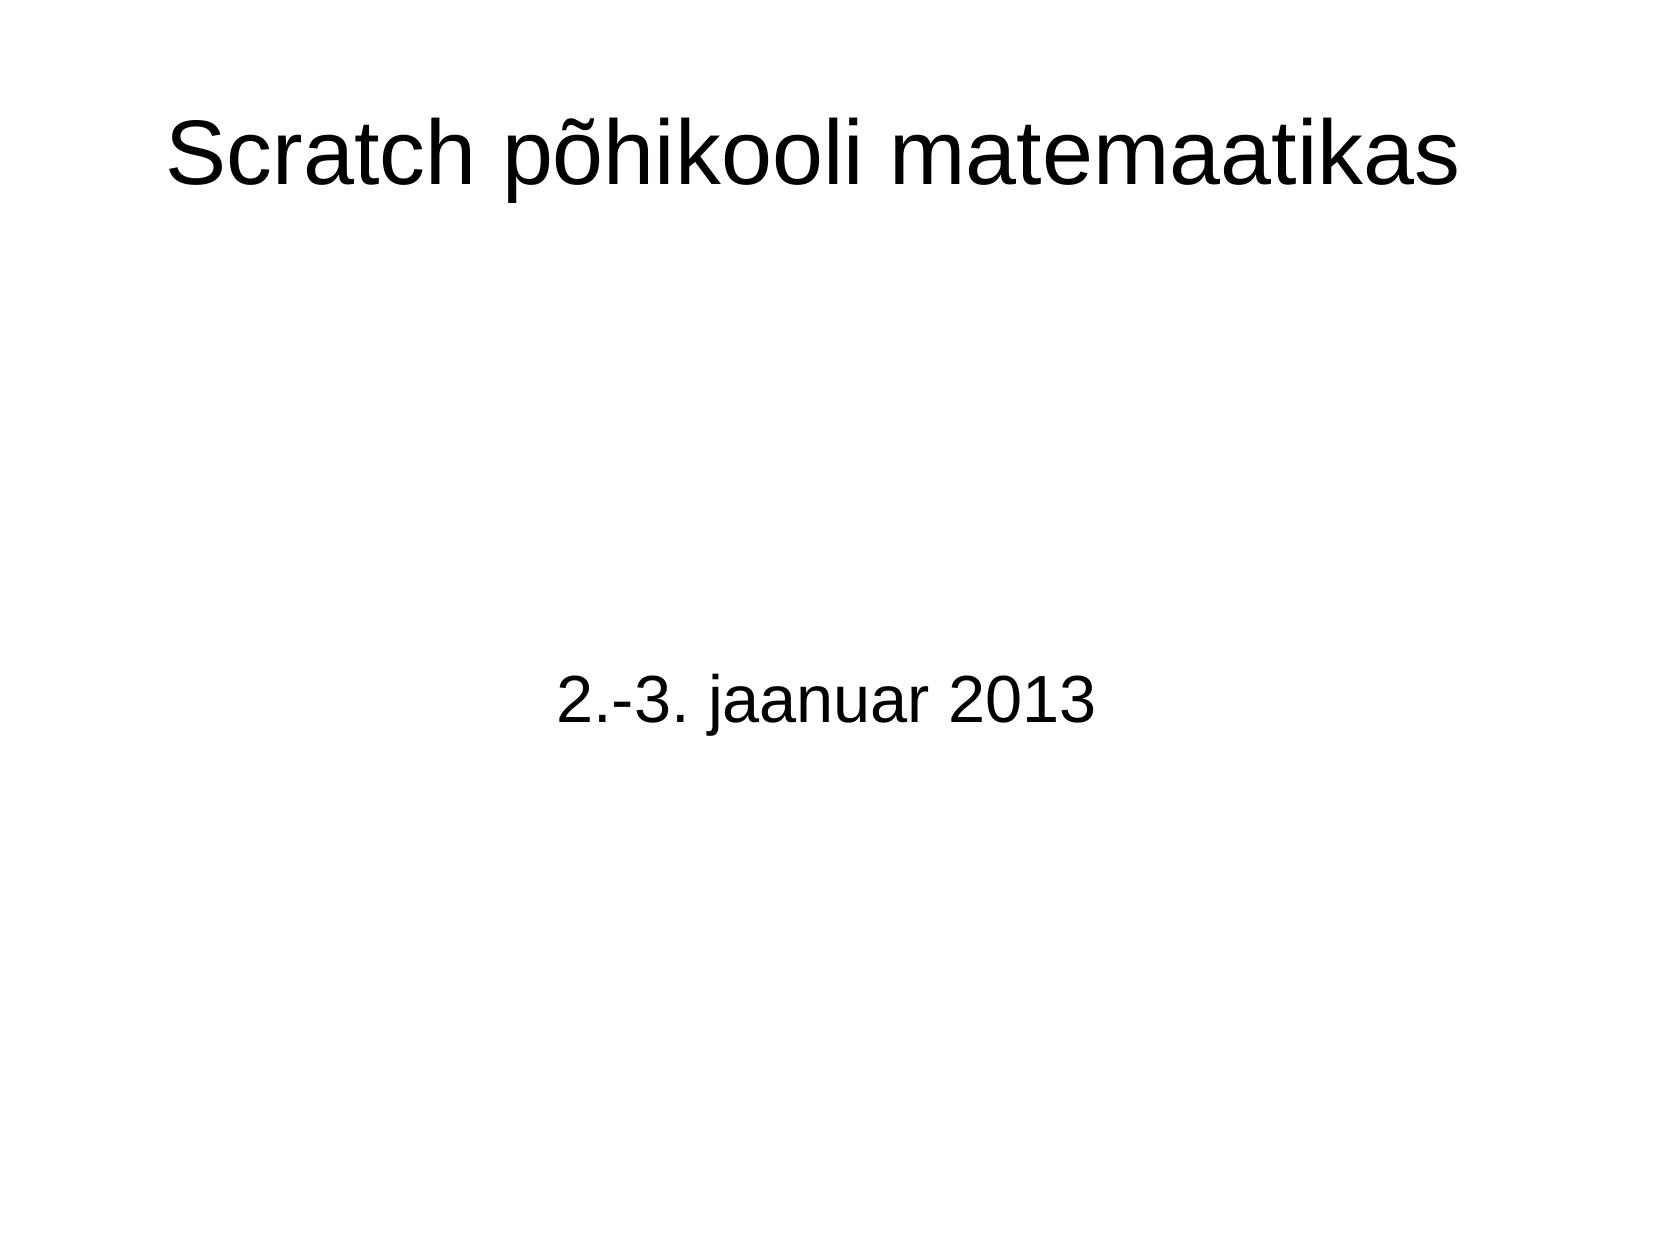

# Scratch põhikooli matemaatikas
2.-3. jaanuar 2013